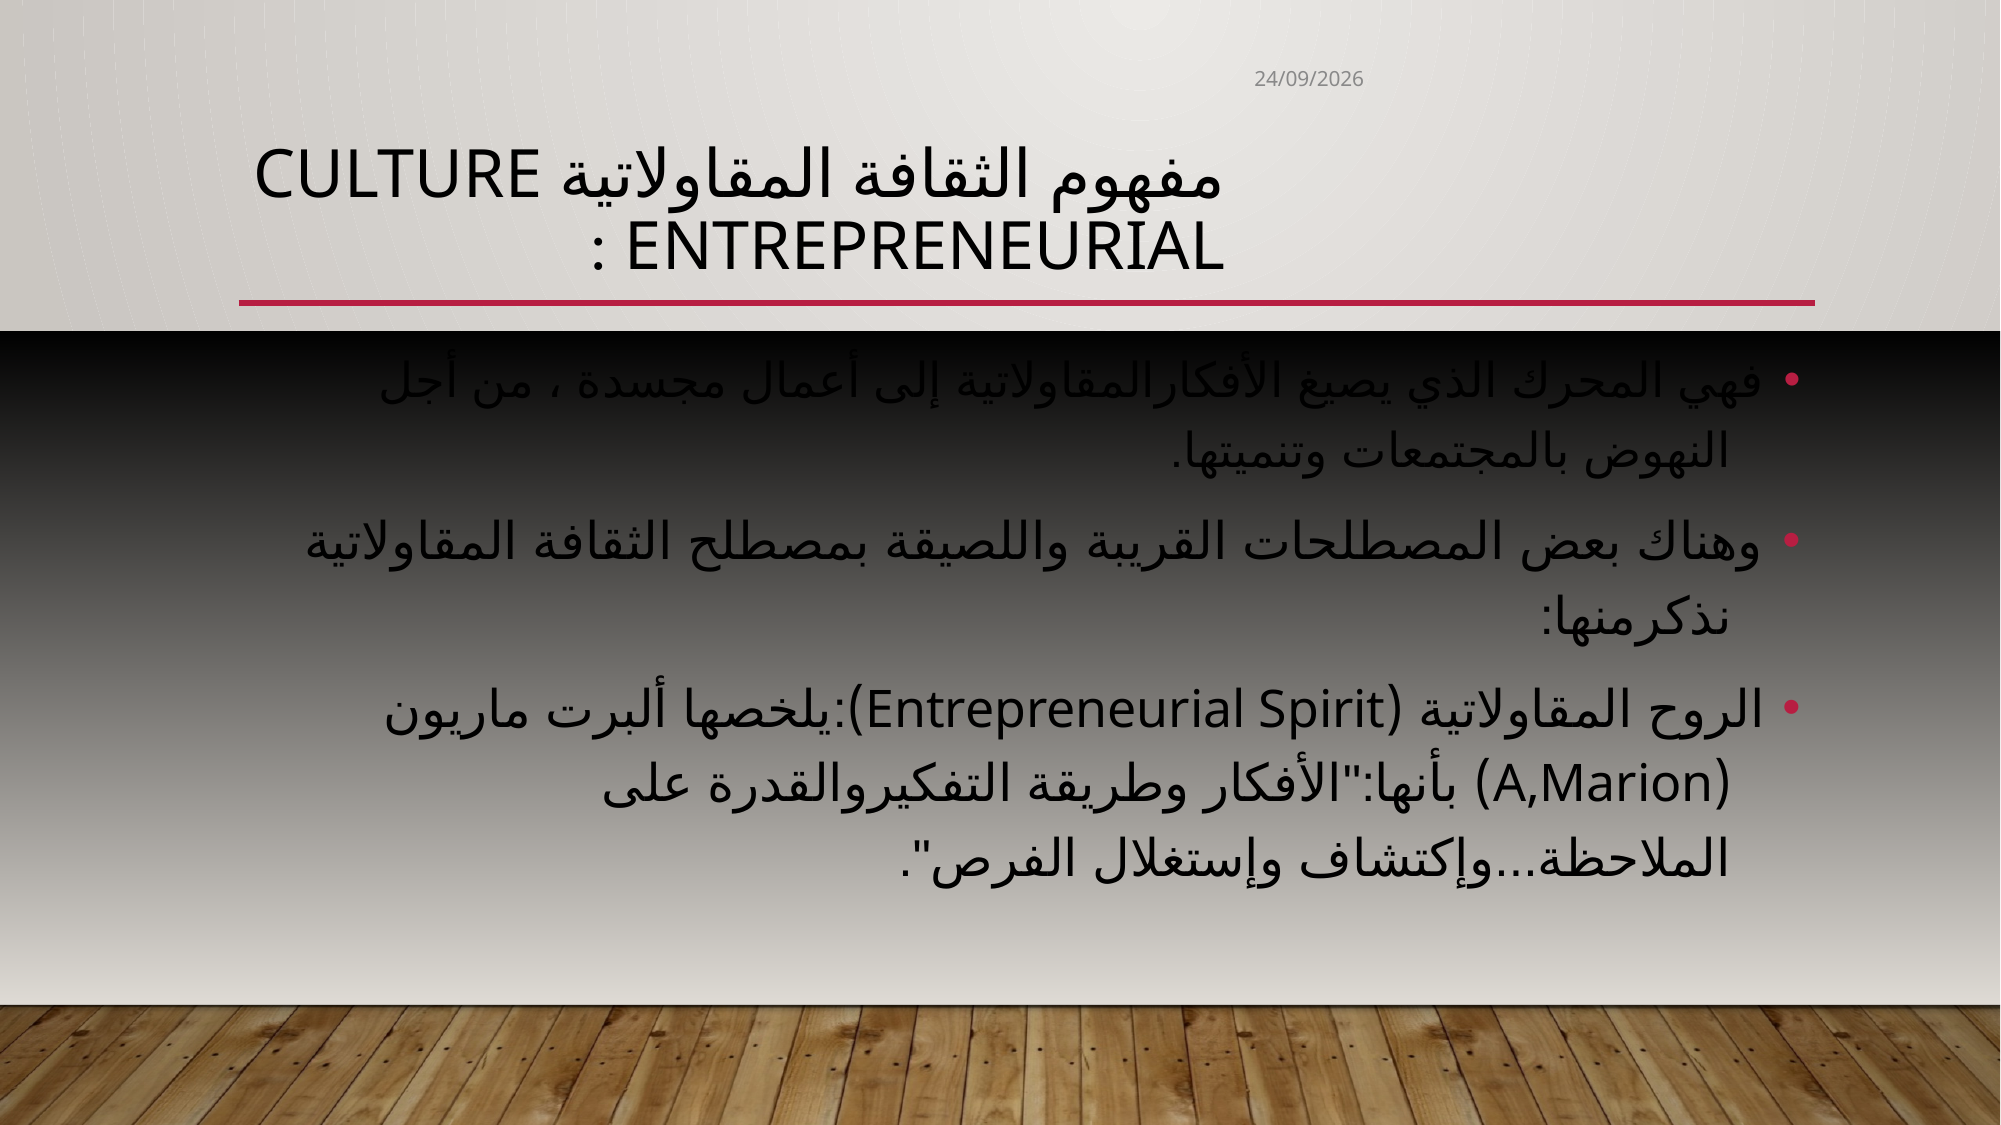

# مفهوم الثقافة المقاولاتية Culture Entrepreneurial :
فهي المحرك الذي يصيغ الأفكارالمقاولاتية إلى أعمال مجسدة ، من أجل النهوض بالمجتمعات وتنميتها.
وهناك بعض المصطلحات القريبة واللصيقة بمصطلح الثقافة المقاولاتية نذكرمنها:
الروح المقاولاتية (Entrepreneurial Spirit):يلخصها ألبرت ماريون (A,Marion) بأنها:"الأفكار وطريقة التفكيروالقدرة على الملاحظة...وإكتشاف وإستغلال الفرص".